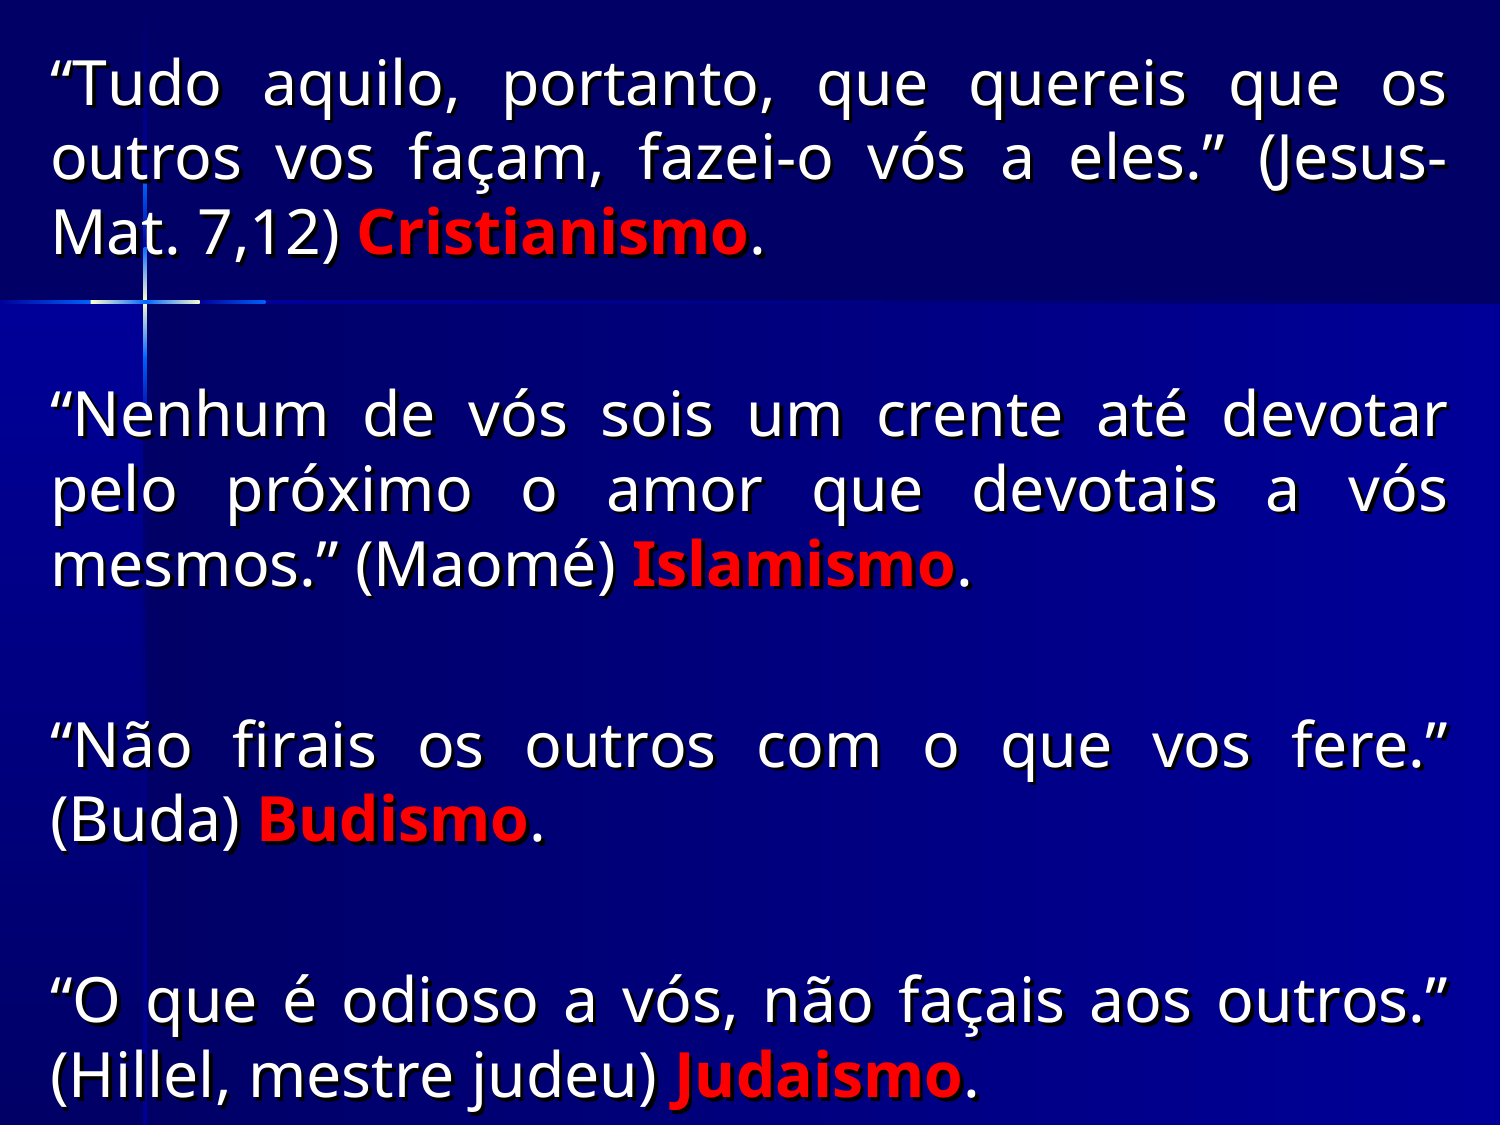

“Tudo aquilo, portanto, que quereis que os outros vos façam, fazei-o vós a eles.” (Jesus- Mat. 7,12) Cristianismo.
“Nenhum de vós sois um crente até devotar pelo próximo o amor que devotais a vós mesmos.” (Maomé) Islamismo.
“Não firais os outros com o que vos fere.” (Buda) Budismo.
“O que é odioso a vós, não façais aos outros.” (Hillel, mestre judeu) Judaismo.